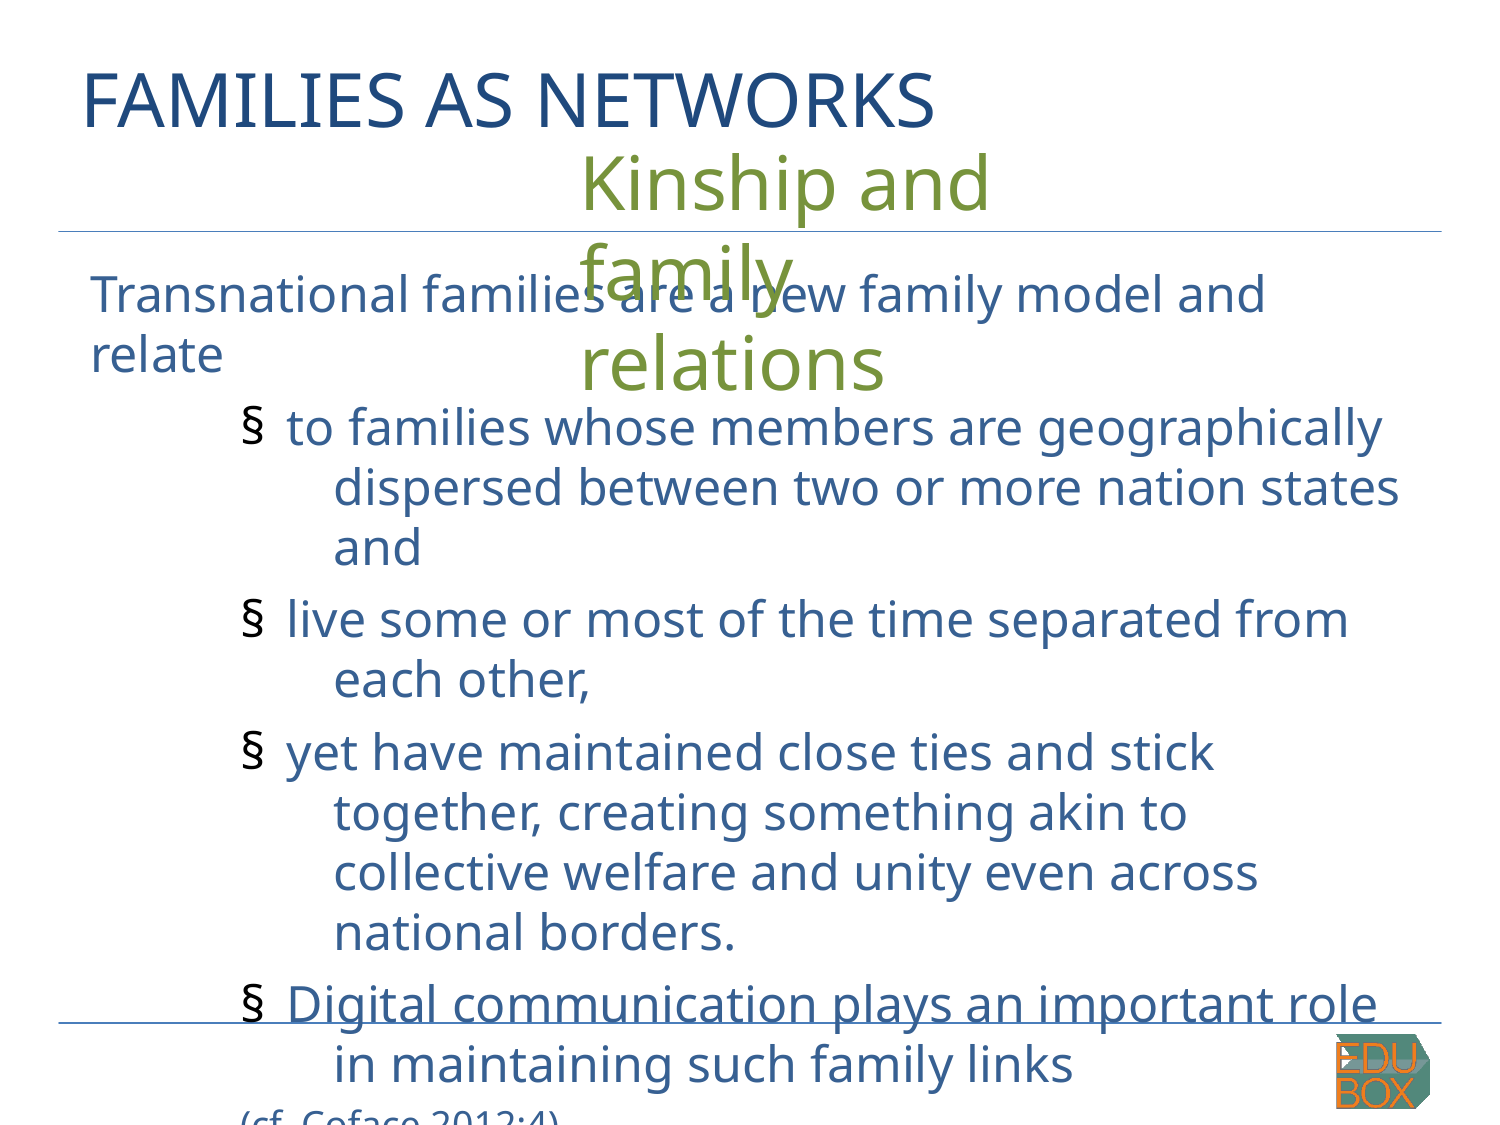

FAMILIES AS NETWORKS
Kinship and family relations
# Transnational families are a new family model and relate
to families whose members are geographically dispersed between two or more nation states and
live some or most of the time separated from each other,
yet have maintained close ties and stick together, creating something akin to collective welfare and unity even across national borders.
Digital communication plays an important role in maintaining such family links
(cf. Coface 2012:4)